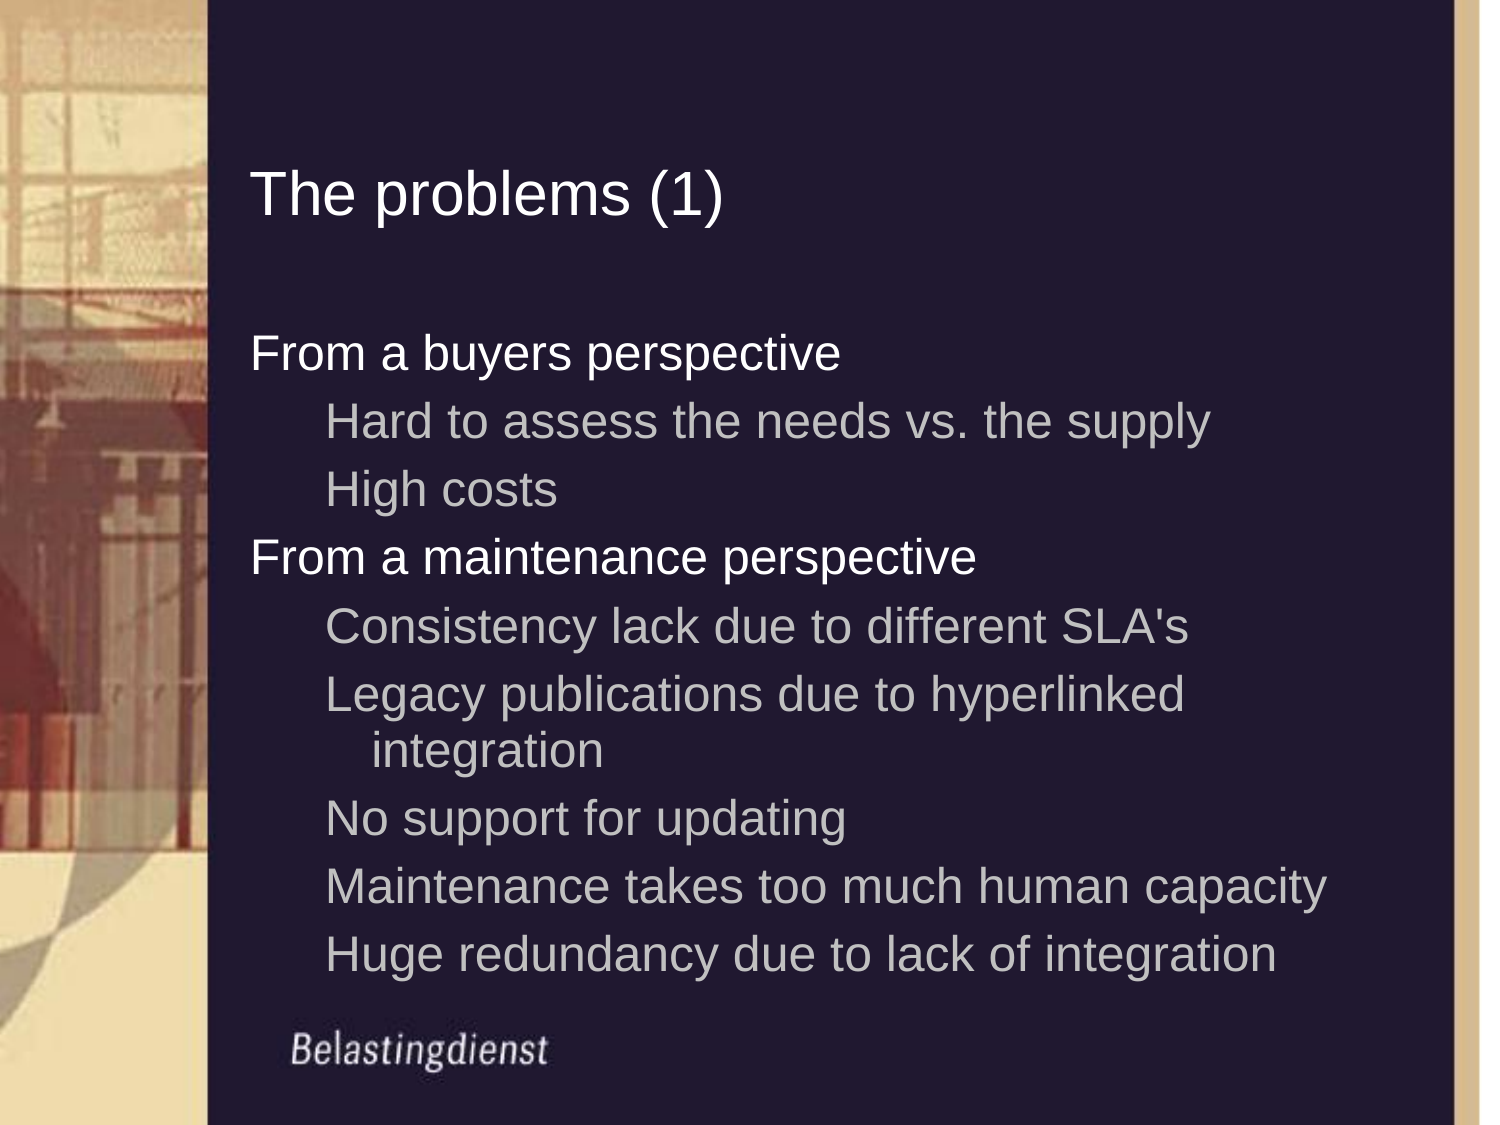

# The problems (1)
From a buyers perspective
Hard to assess the needs vs. the supply
High costs
From a maintenance perspective
Consistency lack due to different SLA's
Legacy publications due to hyperlinked integration
No support for updating
Maintenance takes too much human capacity
Huge redundancy due to lack of integration